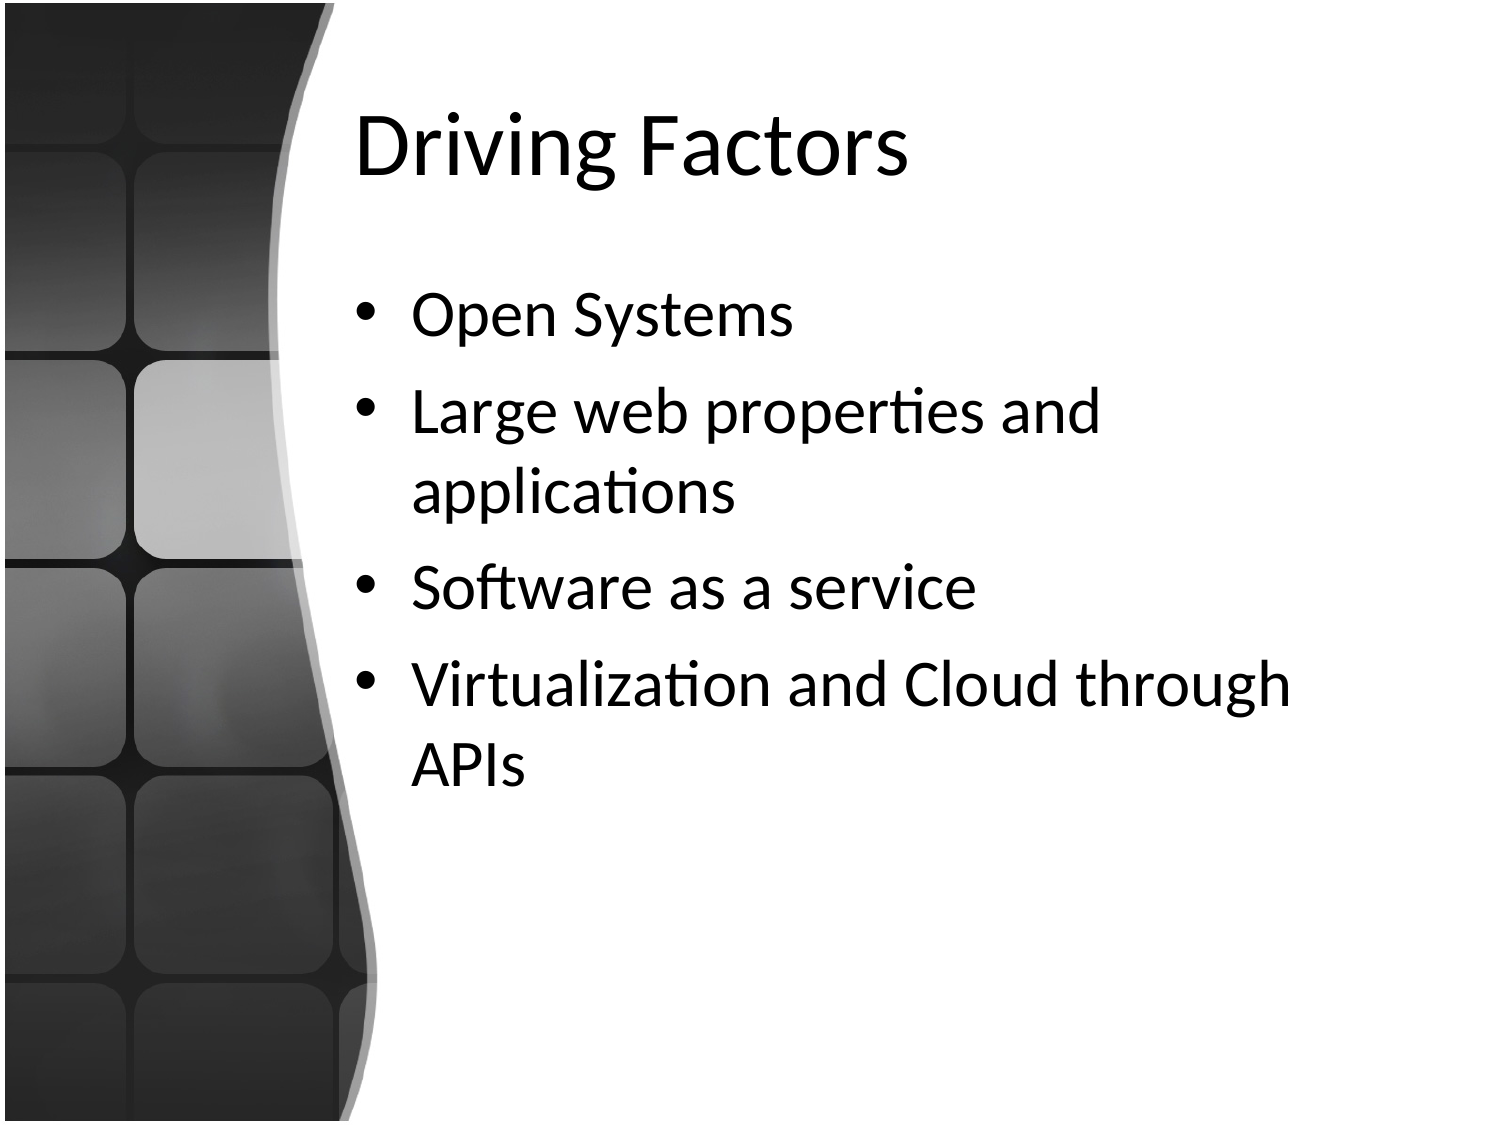

# Driving Factors
Open Systems
Large web properties and applications
Software as a service
Virtualization and Cloud through APIs